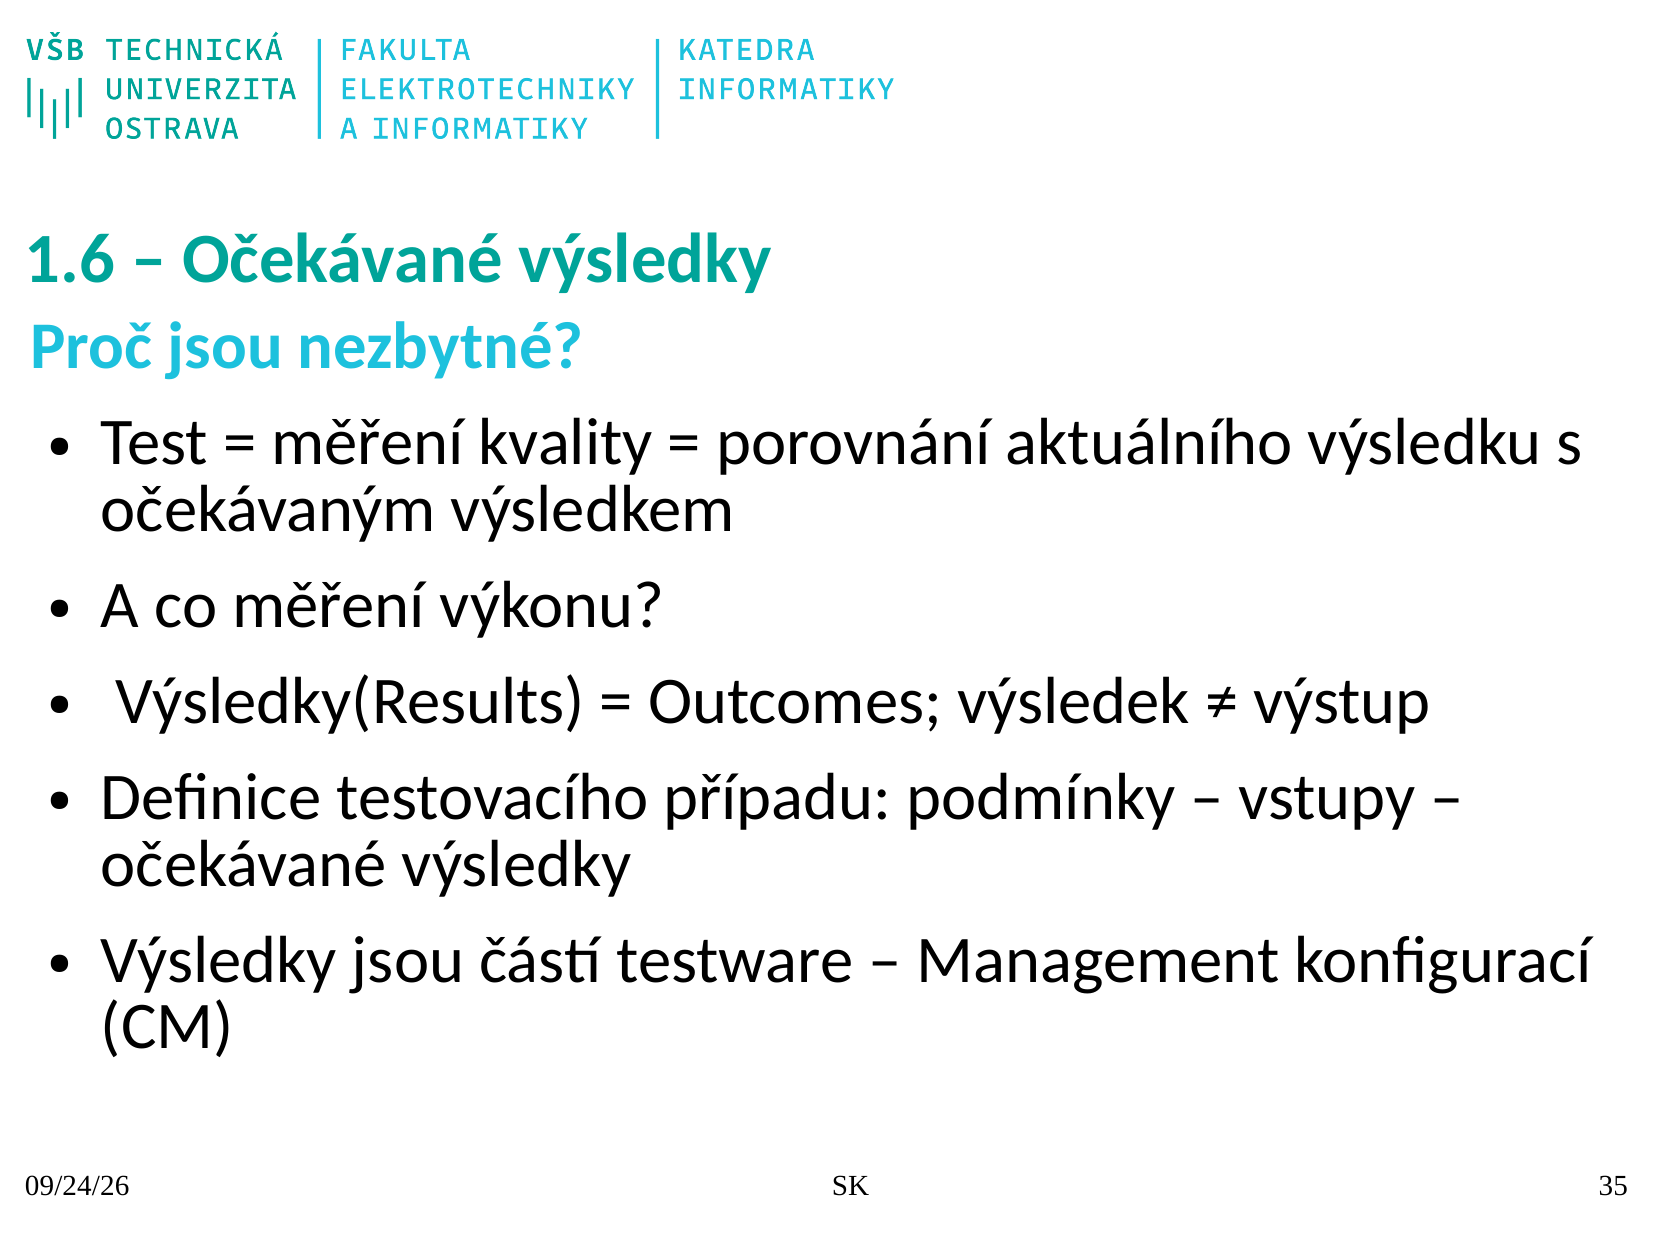

# 1.6 – Očekávané výsledky
Proč jsou nezbytné?
Test = měření kvality = porovnání aktuálního výsledku s očekávaným výsledkem
A co měření výkonu?
 Výsledky(Results) = Outcomes; výsledek ≠ výstup
Definice testovacího případu: podmínky – vstupy – očekávané výsledky
Výsledky jsou částí testware – Management konfigurací (CM)
SK
35